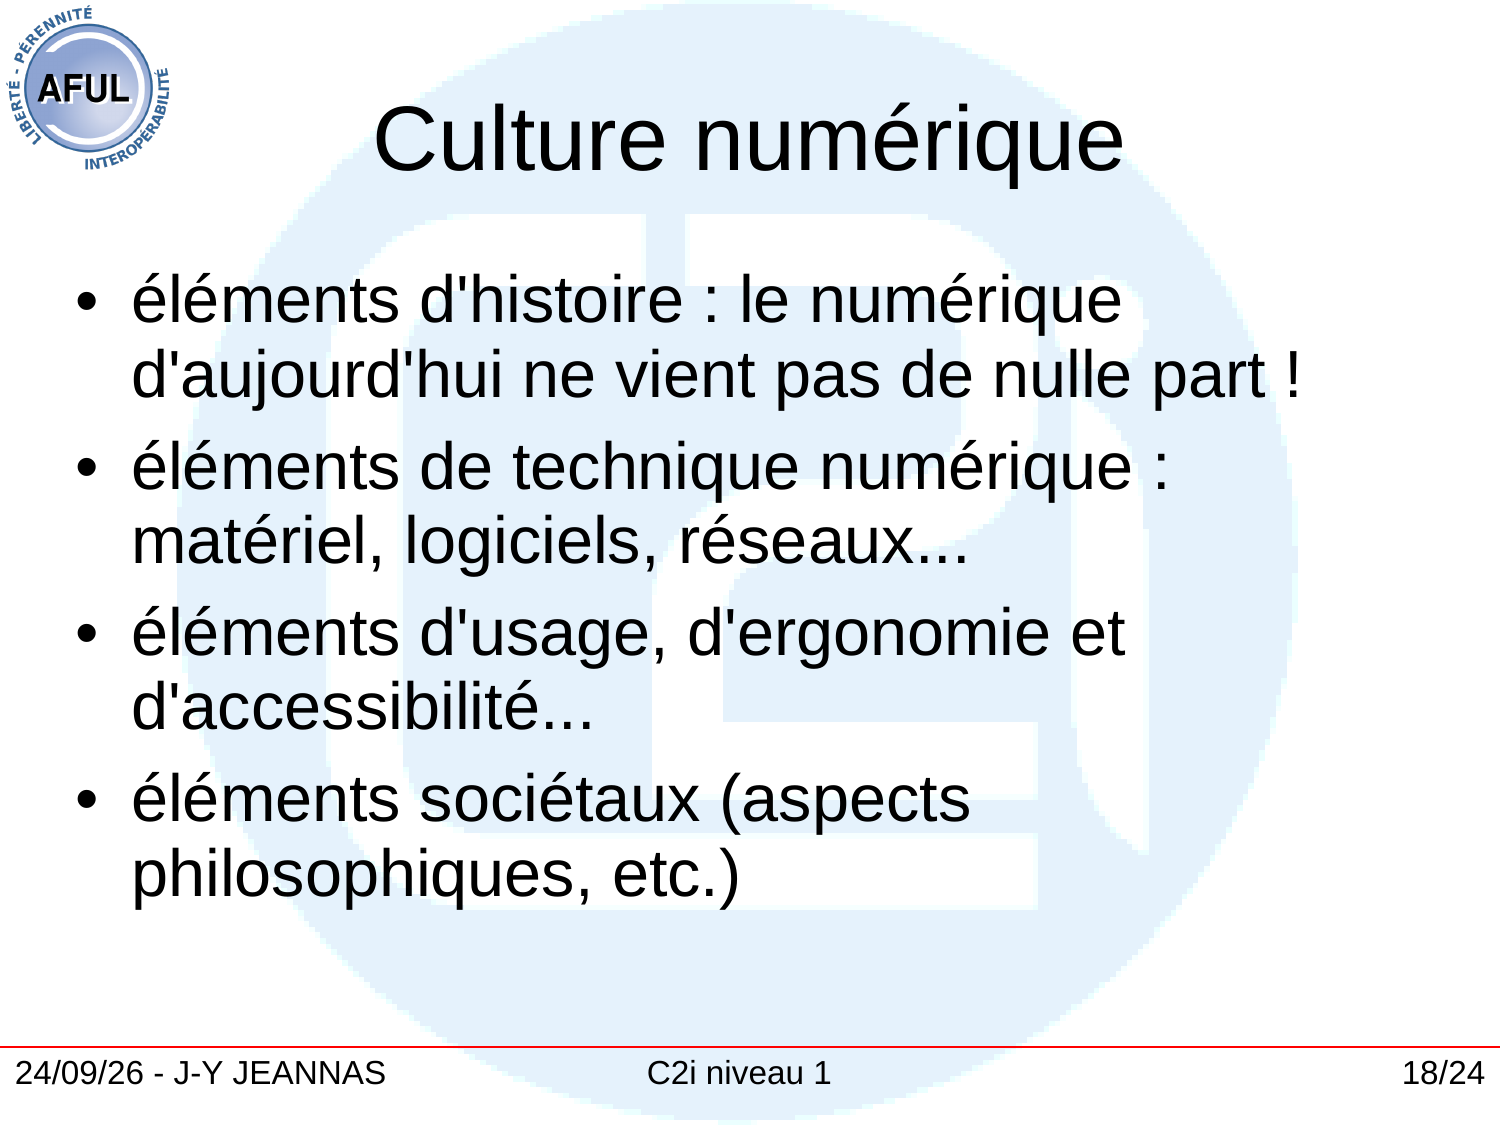

# Culture numérique
éléments d'histoire : le numérique d'aujourd'hui ne vient pas de nulle part !
éléments de technique numérique : matériel, logiciels, réseaux...
éléments d'usage, d'ergonomie et d'accessibilité...
éléments sociétaux (aspects philosophiques, etc.)
18